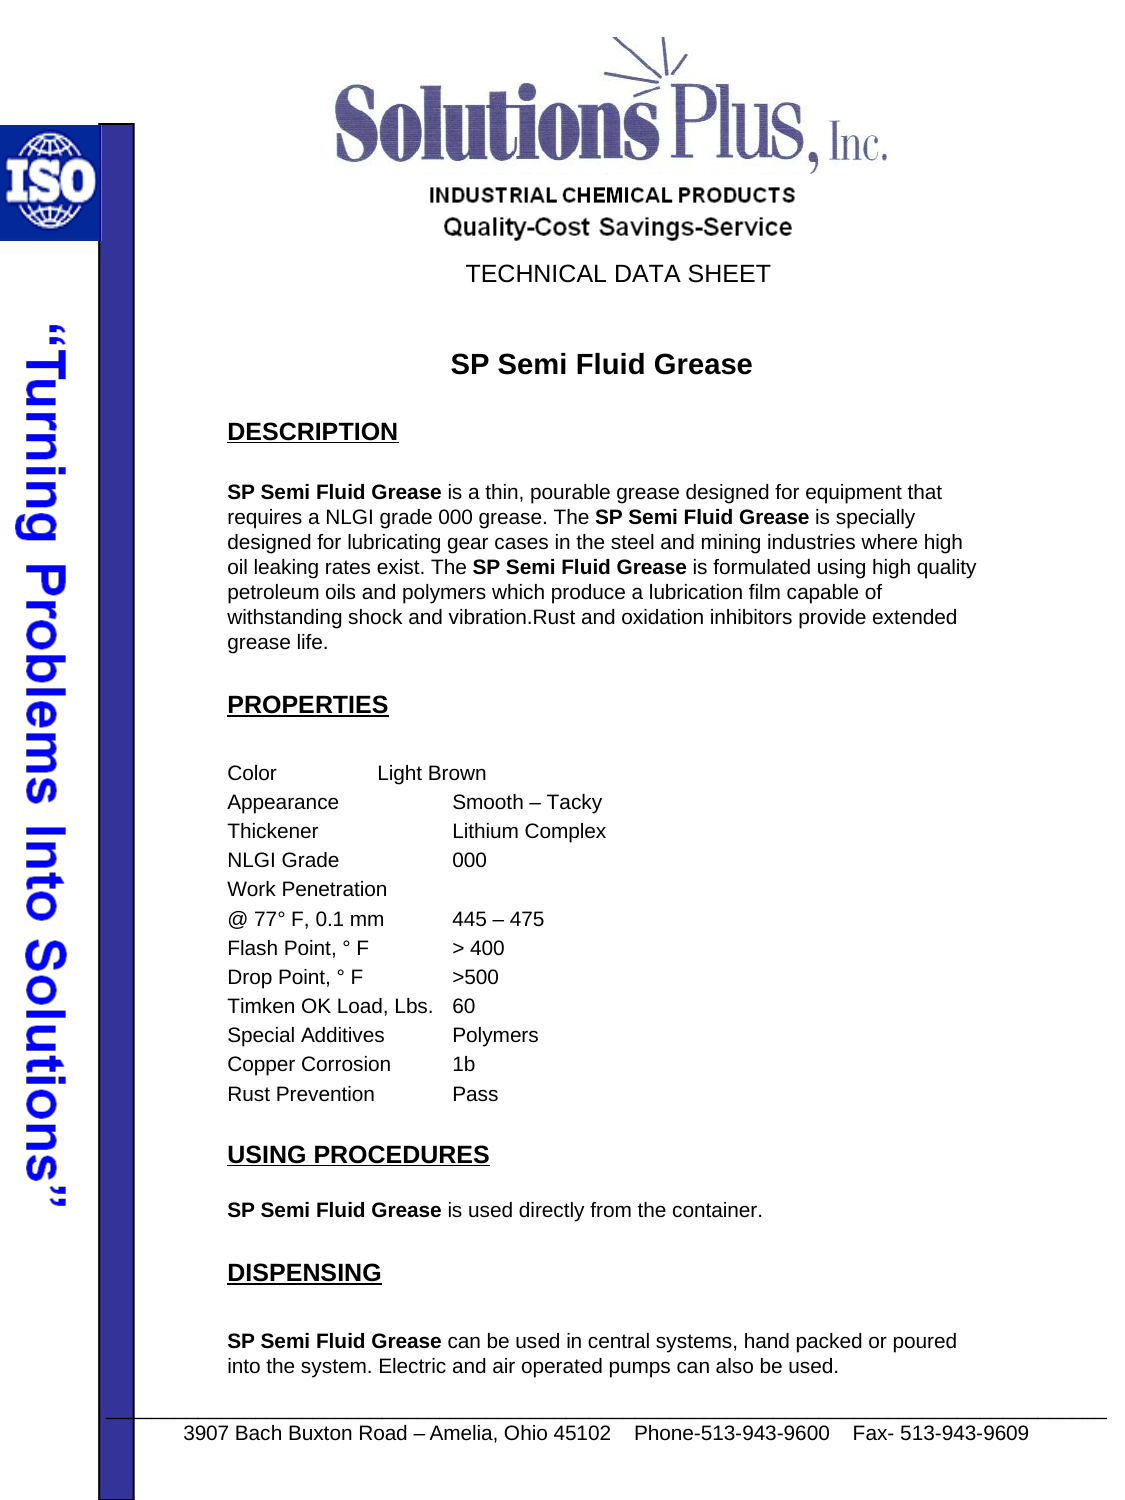

# TECHNICAL DATA SHEET
SP Semi Fluid Grease
DESCRIPTION
SP Semi Fluid Grease is a thin, pourable grease designed for equipment that requires a NLGI grade 000 grease. The SP Semi Fluid Grease is specially designed for lubricating gear cases in the steel and mining industries where high oil leaking rates exist. The SP Semi Fluid Grease is formulated using high quality petroleum oils and polymers which produce a lubrication film capable of withstanding shock and vibration.Rust and oxidation inhibitors provide extended grease life.
PROPERTIES
Color		Light Brown
Appearance		Smooth – Tacky
Thickener		Lithium Complex
NLGI Grade		000
Work Penetration
@ 77° F, 0.1 mm	445 – 475
Flash Point, ° F		> 400
Drop Point, ° F		>500
Timken OK Load, Lbs.	60
Special Additives	Polymers
Copper Corrosion	1b
Rust Prevention		Pass
USING PROCEDURES
SP Semi Fluid Grease is used directly from the container.
DISPENSING
SP Semi Fluid Grease can be used in central systems, hand packed or poured into the system. Electric and air operated pumps can also be used.
_______________________________________________________________________________________
3907 Bach Buxton Road – Amelia, Ohio 45102 Phone-513-943-9600 Fax- 513-943-9609